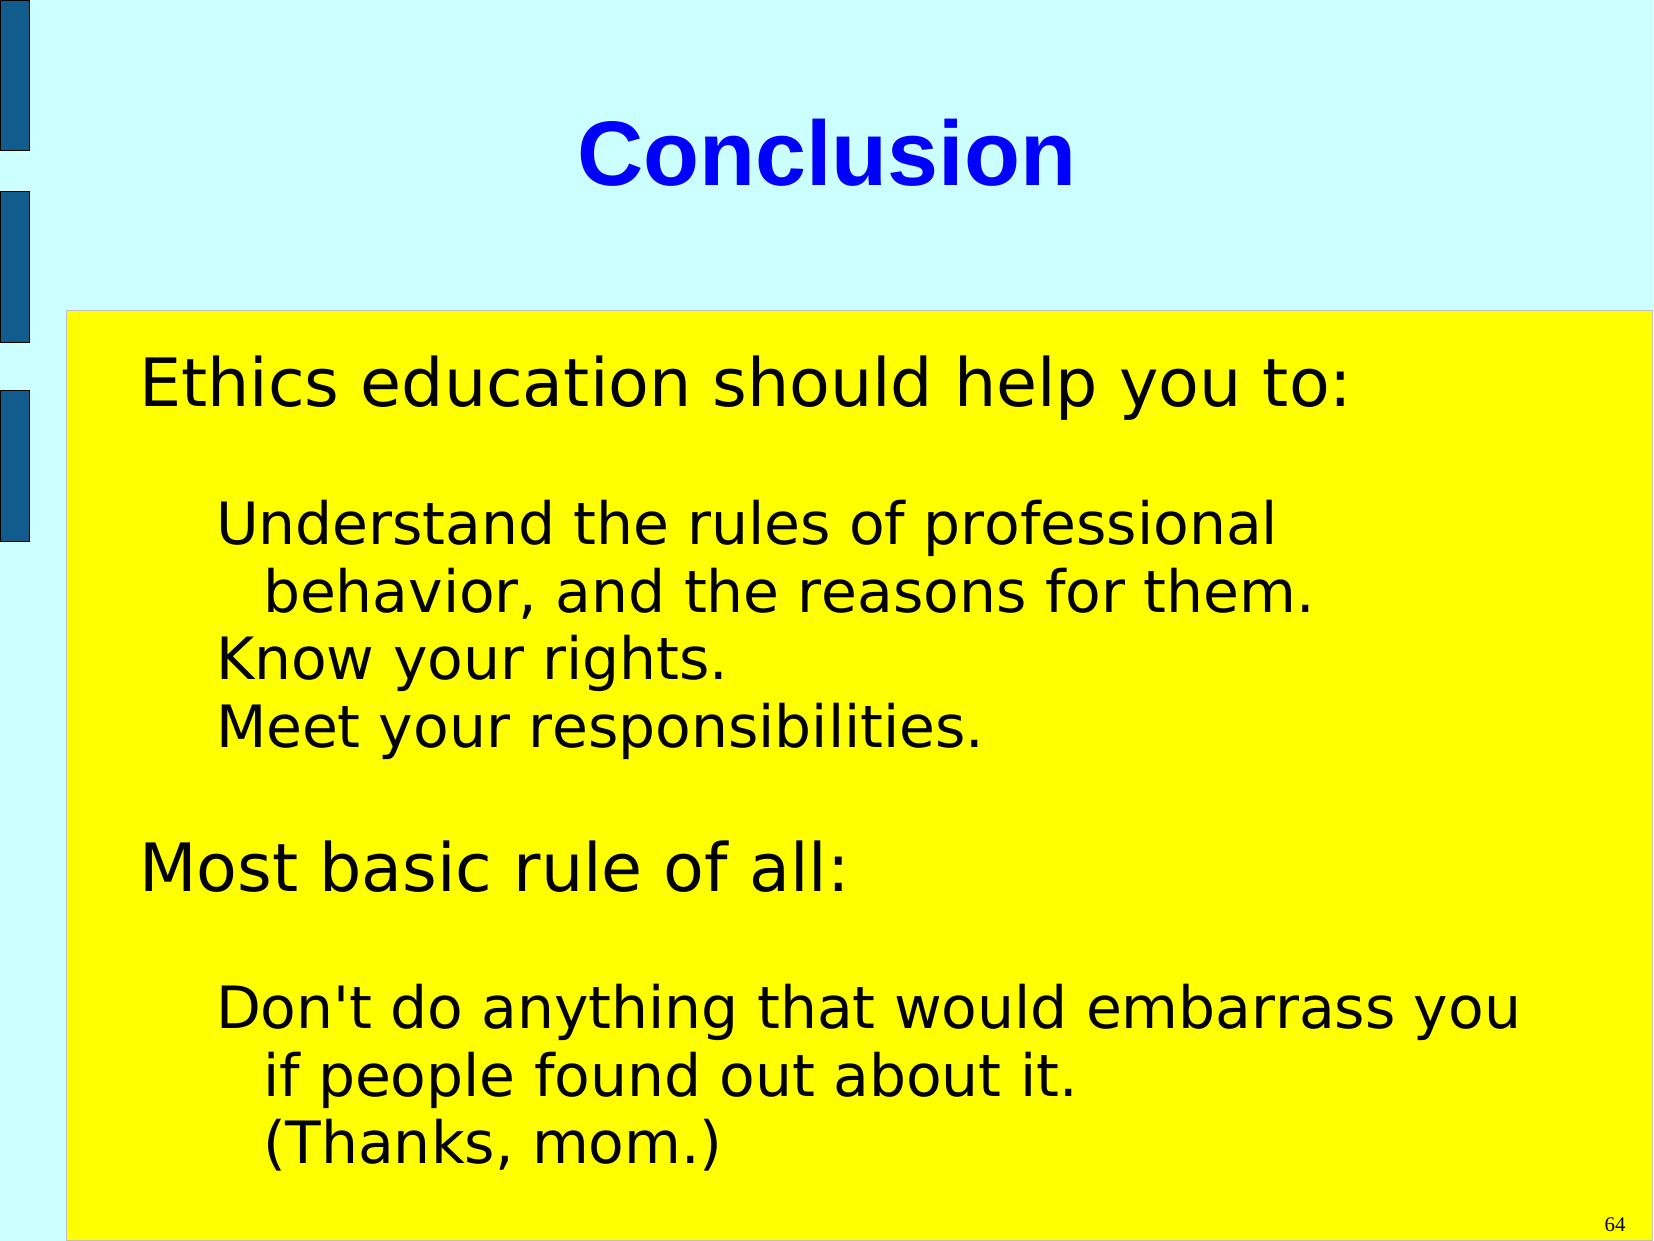

# Conclusion
Ethics education should help you to:
Understand the rules of professional behavior, and the reasons for them.
Know your rights.
Meet your responsibilities.
Most basic rule of all:
Don't do anything that would embarrass you if people found out about it.
(Thanks, mom.)